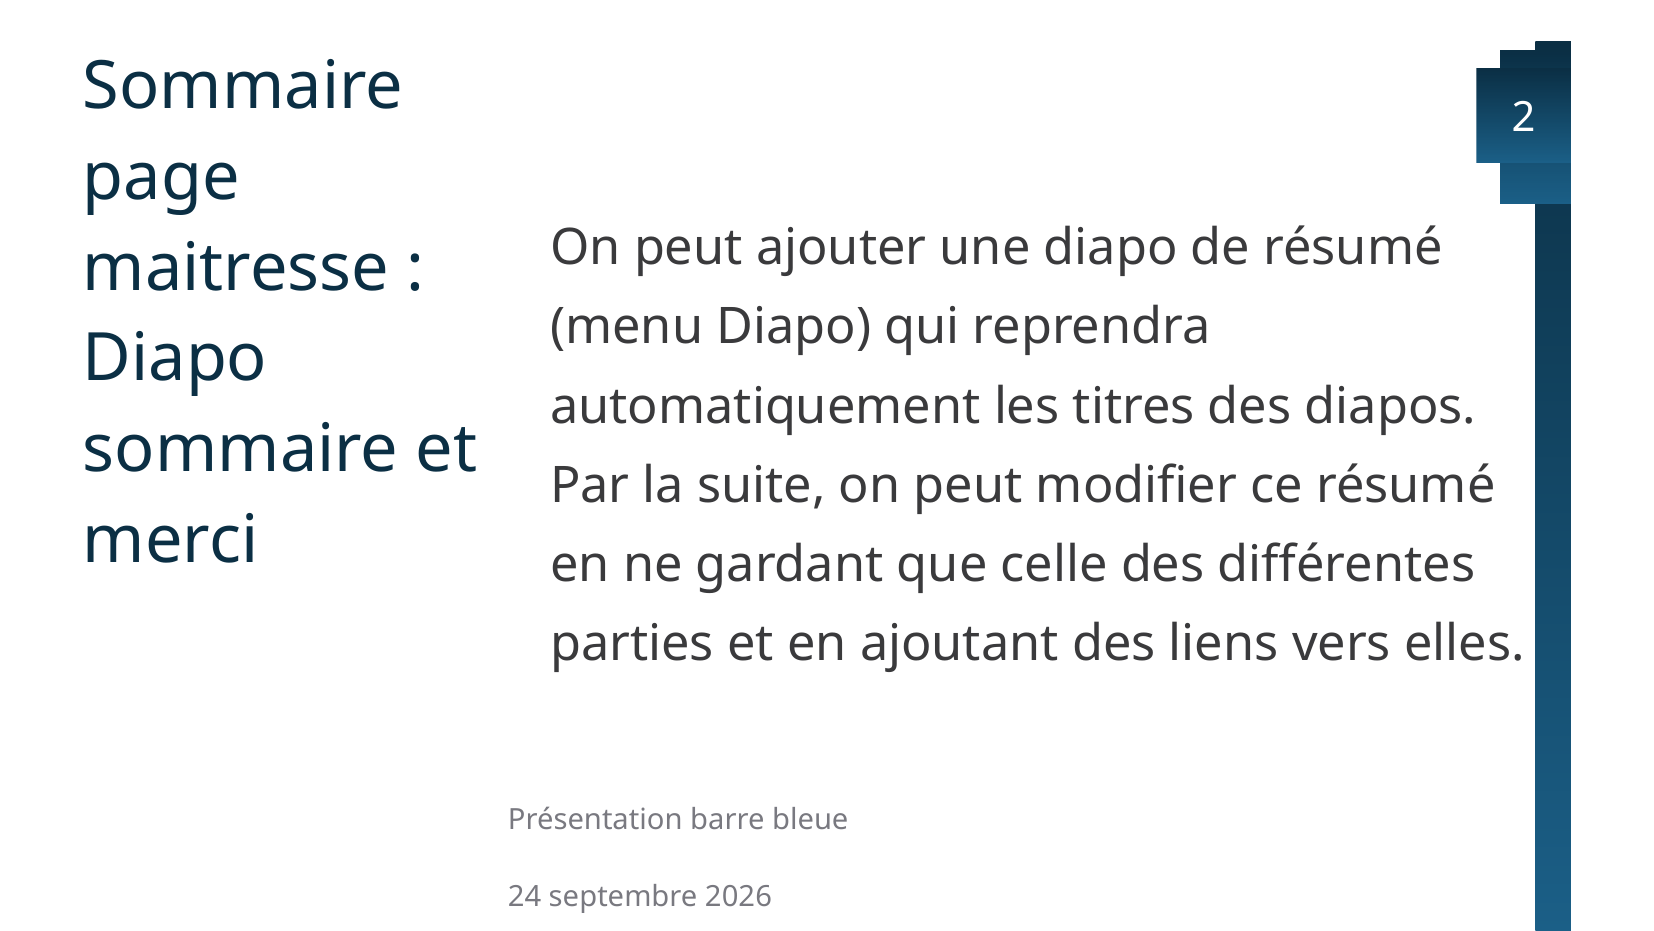

# Sommaire page maitresse : Diapo sommaire et merci
On peut ajouter une diapo de résumé (menu Diapo) qui reprendra automatiquement les titres des diapos. Par la suite, on peut modifier ce résumé en ne gardant que celle des différentes parties et en ajoutant des liens vers elles.
Présentation barre bleue